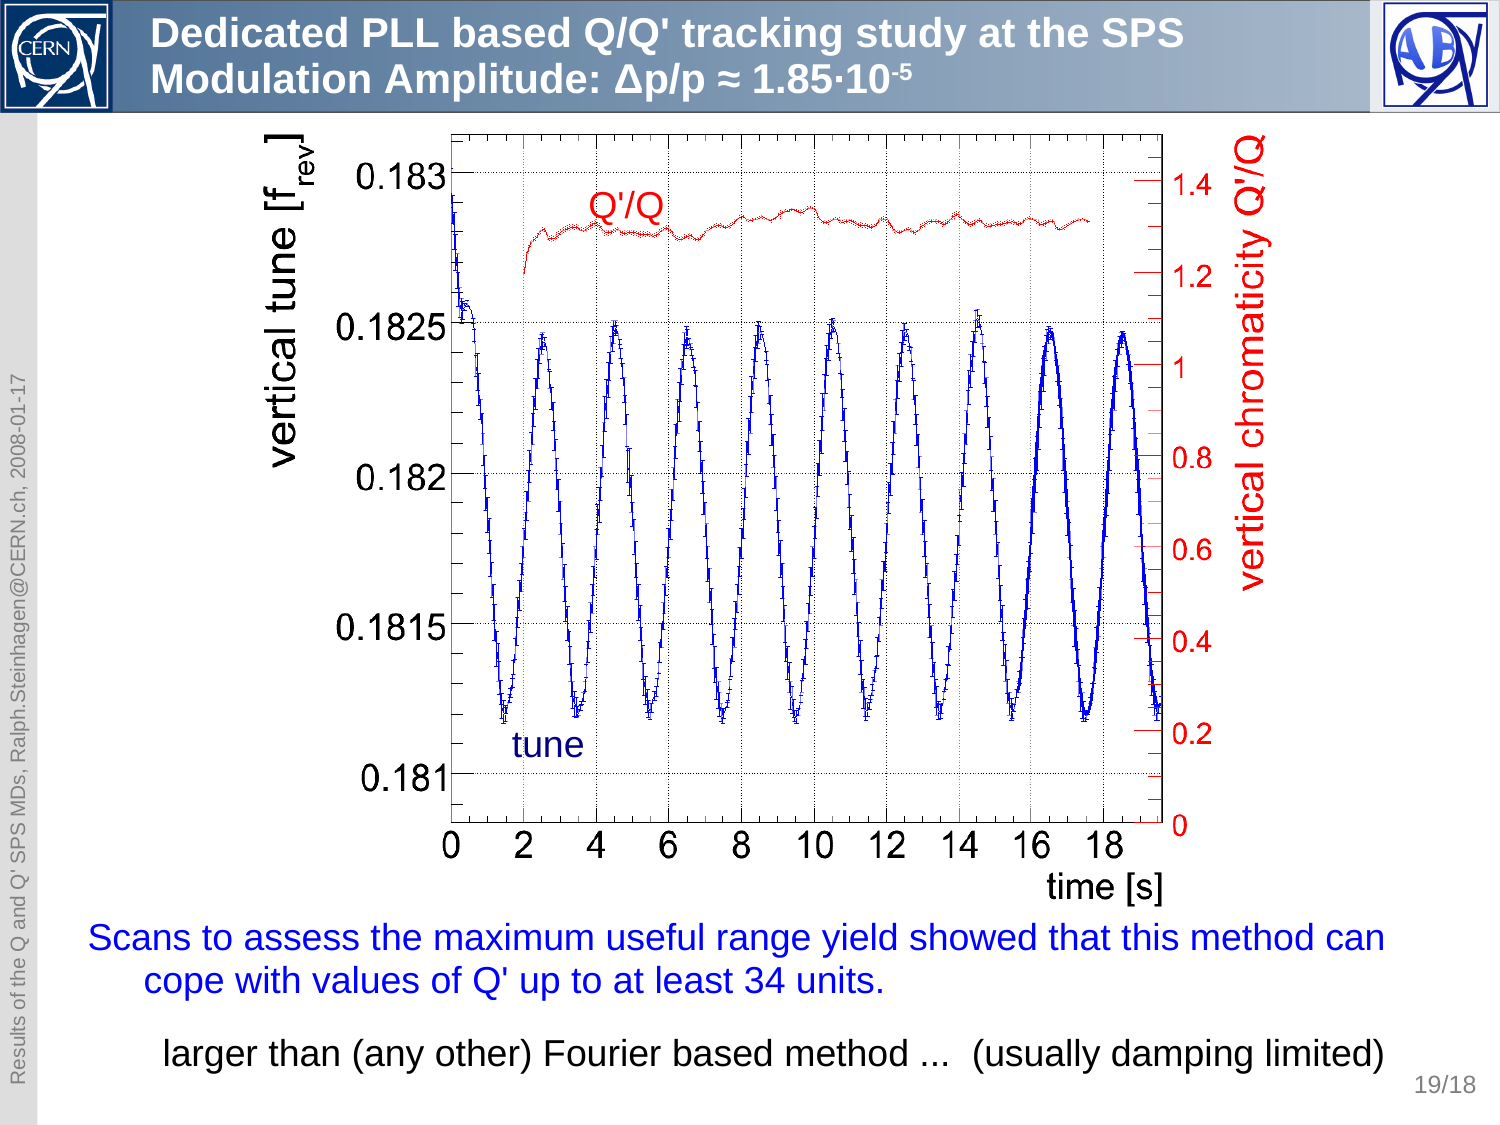

# Dedicated PLL based Q/Q' tracking study at the SPS Modulation Amplitude: Δp/p ≈ 1.85∙10-5
Q'/Q
tune
Scans to assess the maximum useful range yield showed that this method can cope with values of Q' up to at least 34 units.
larger than (any other) Fourier based method ... (usually damping limited)